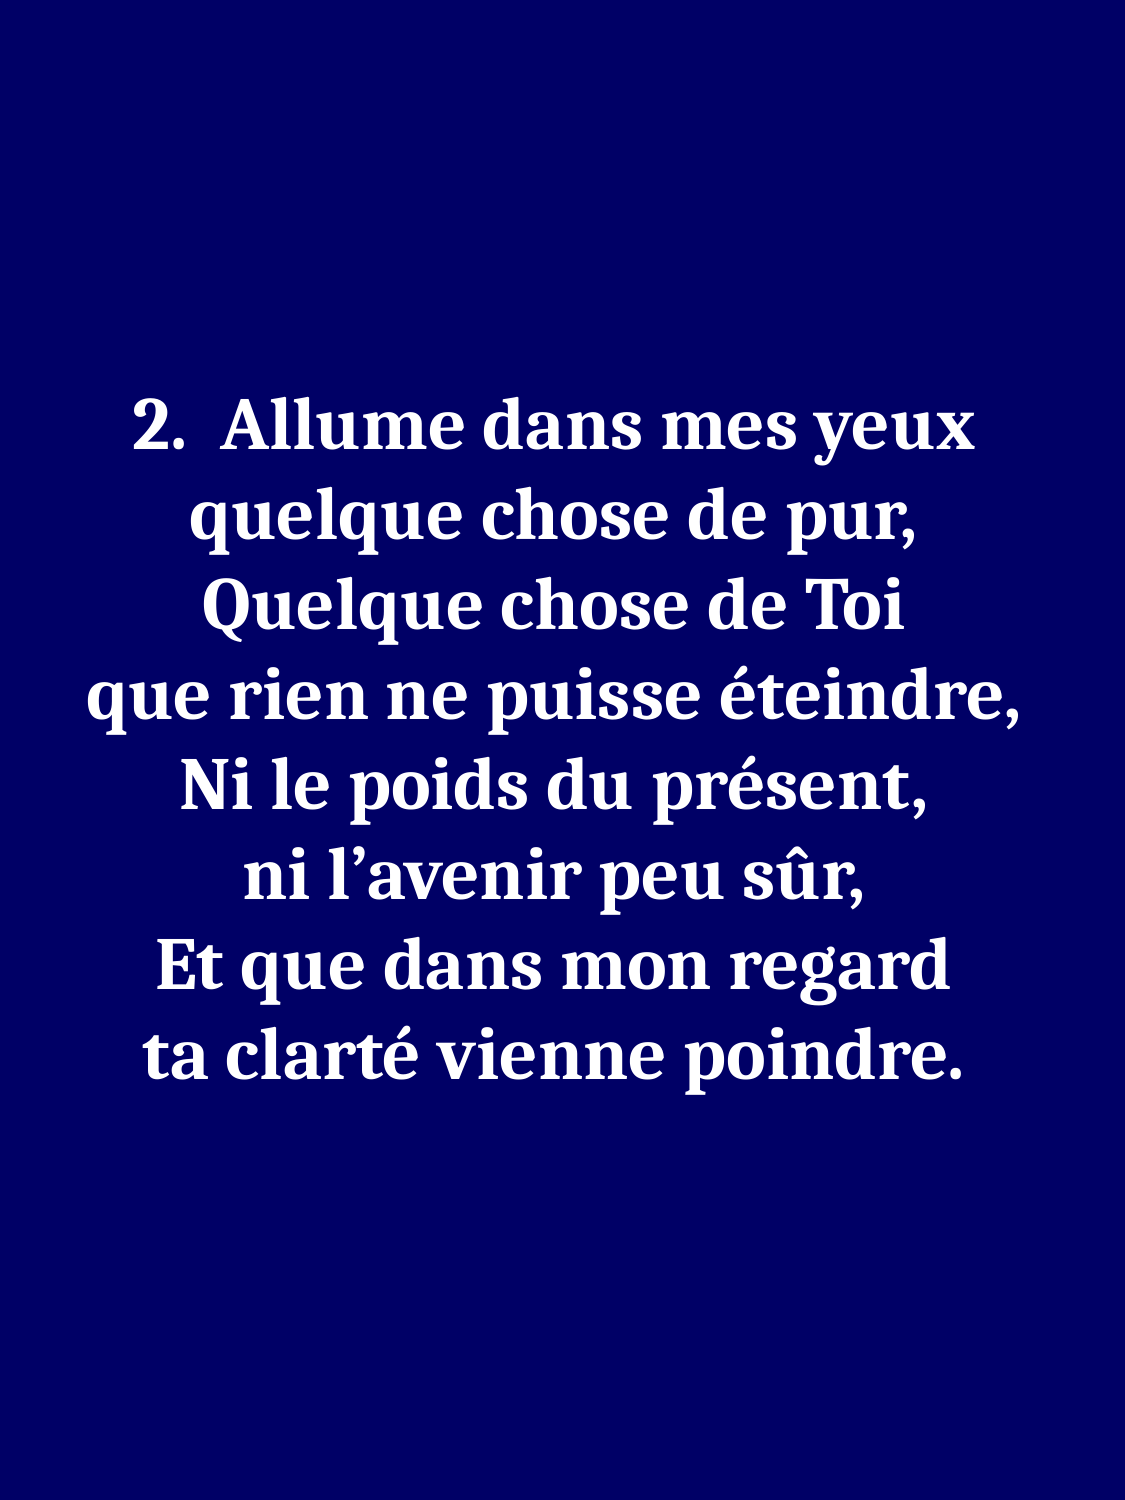

2. Allume dans mes yeux
quelque chose de pur,
Quelque chose de Toi
que rien ne puisse éteindre,
Ni le poids du présent,
ni l’avenir peu sûr,
Et que dans mon regard
ta clarté vienne poindre.